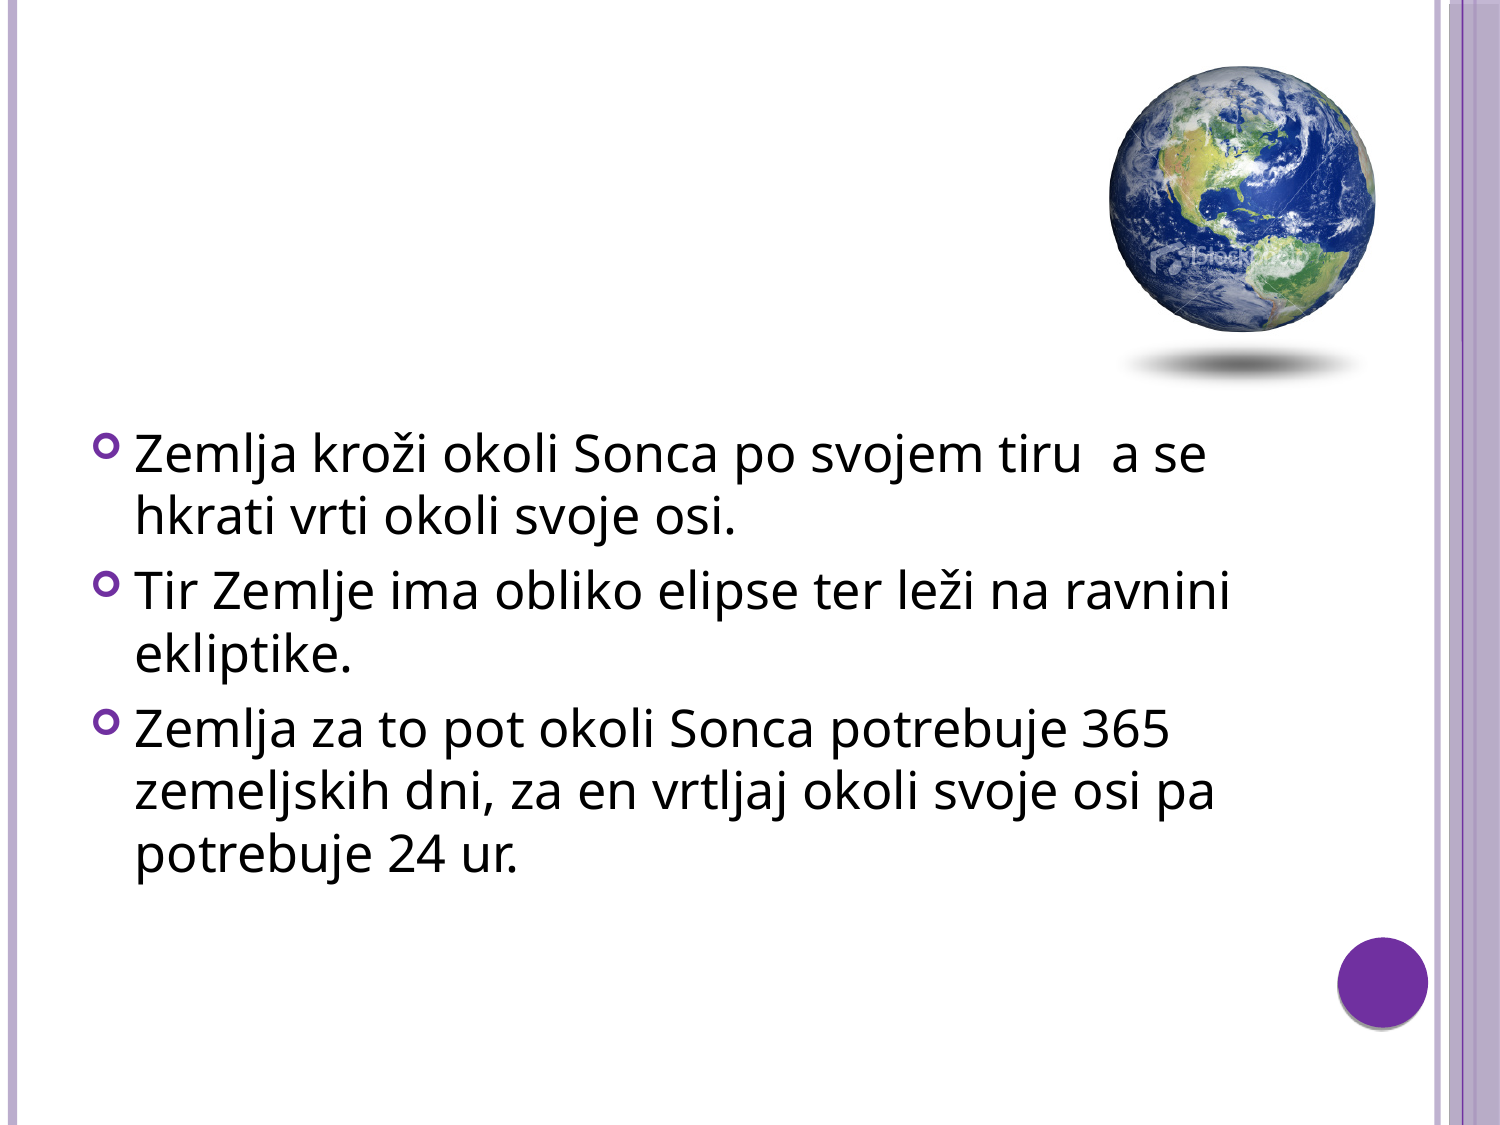

# GIBANJE ZEMLJE
Zemlja kroži okoli Sonca po svojem tiru a se hkrati vrti okoli svoje osi.
Tir Zemlje ima obliko elipse ter leži na ravnini ekliptike.
Zemlja za to pot okoli Sonca potrebuje 365 zemeljskih dni, za en vrtljaj okoli svoje osi pa potrebuje 24 ur.